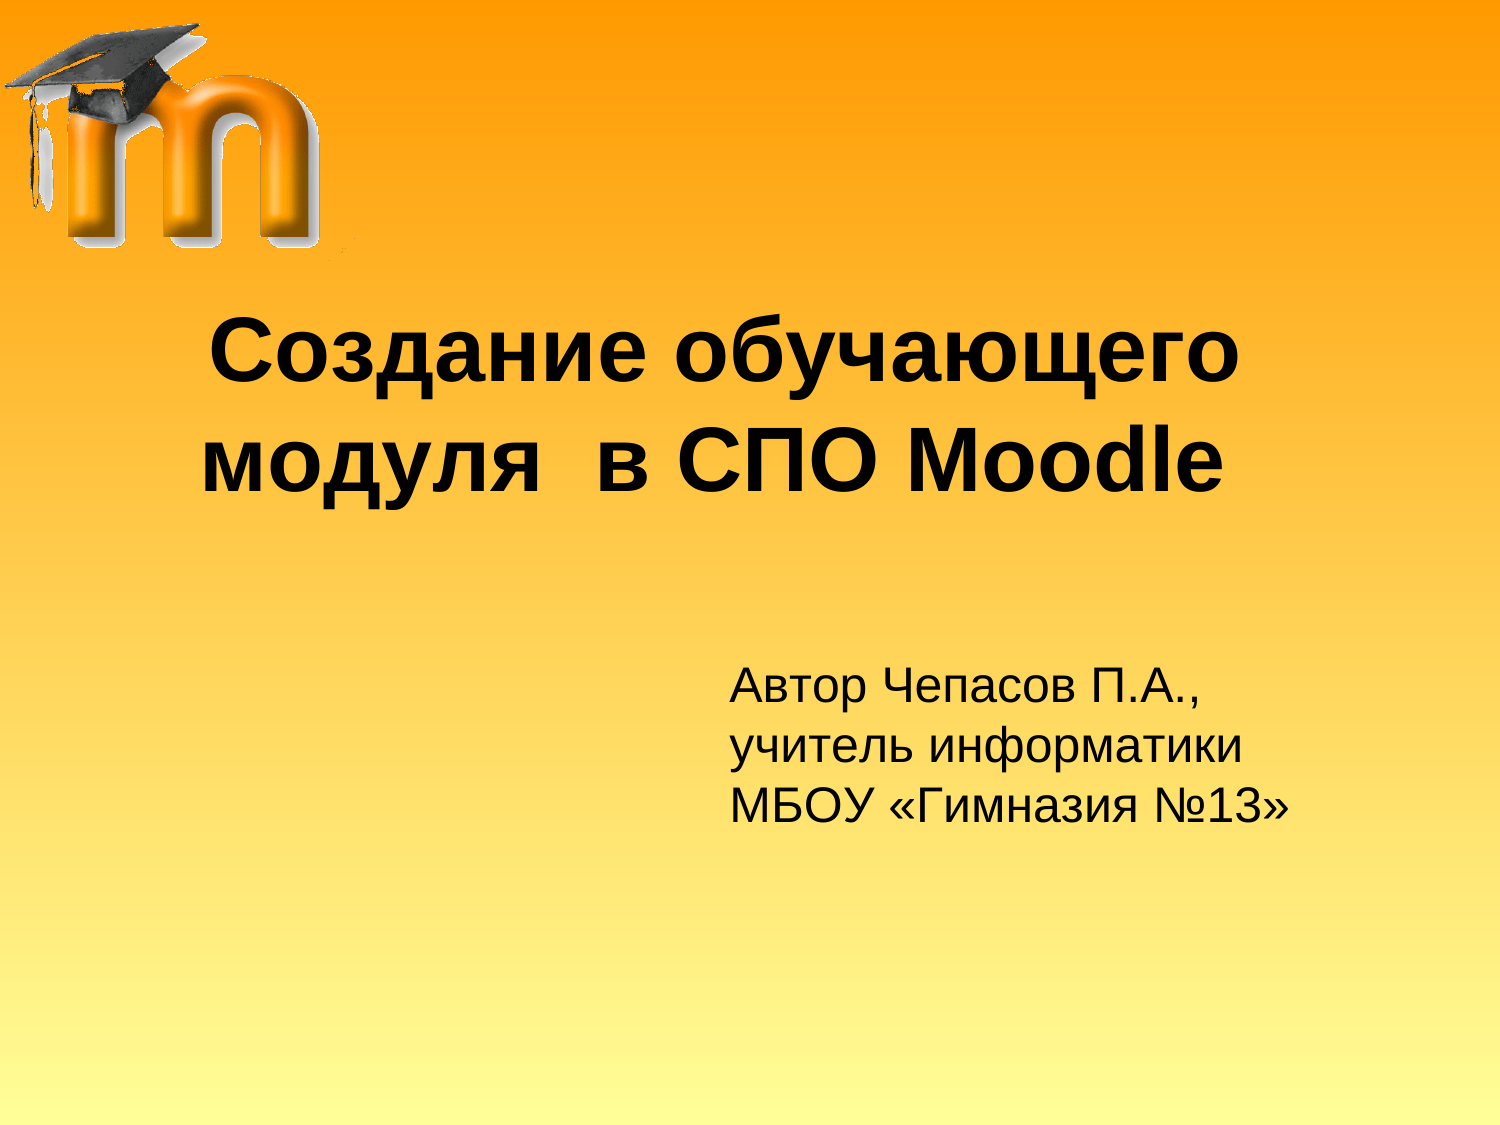

# Создание обучающего модуля в СПО Moodle
Автор Чепасов П.А., учитель информатики МБОУ «Гимназия №13»